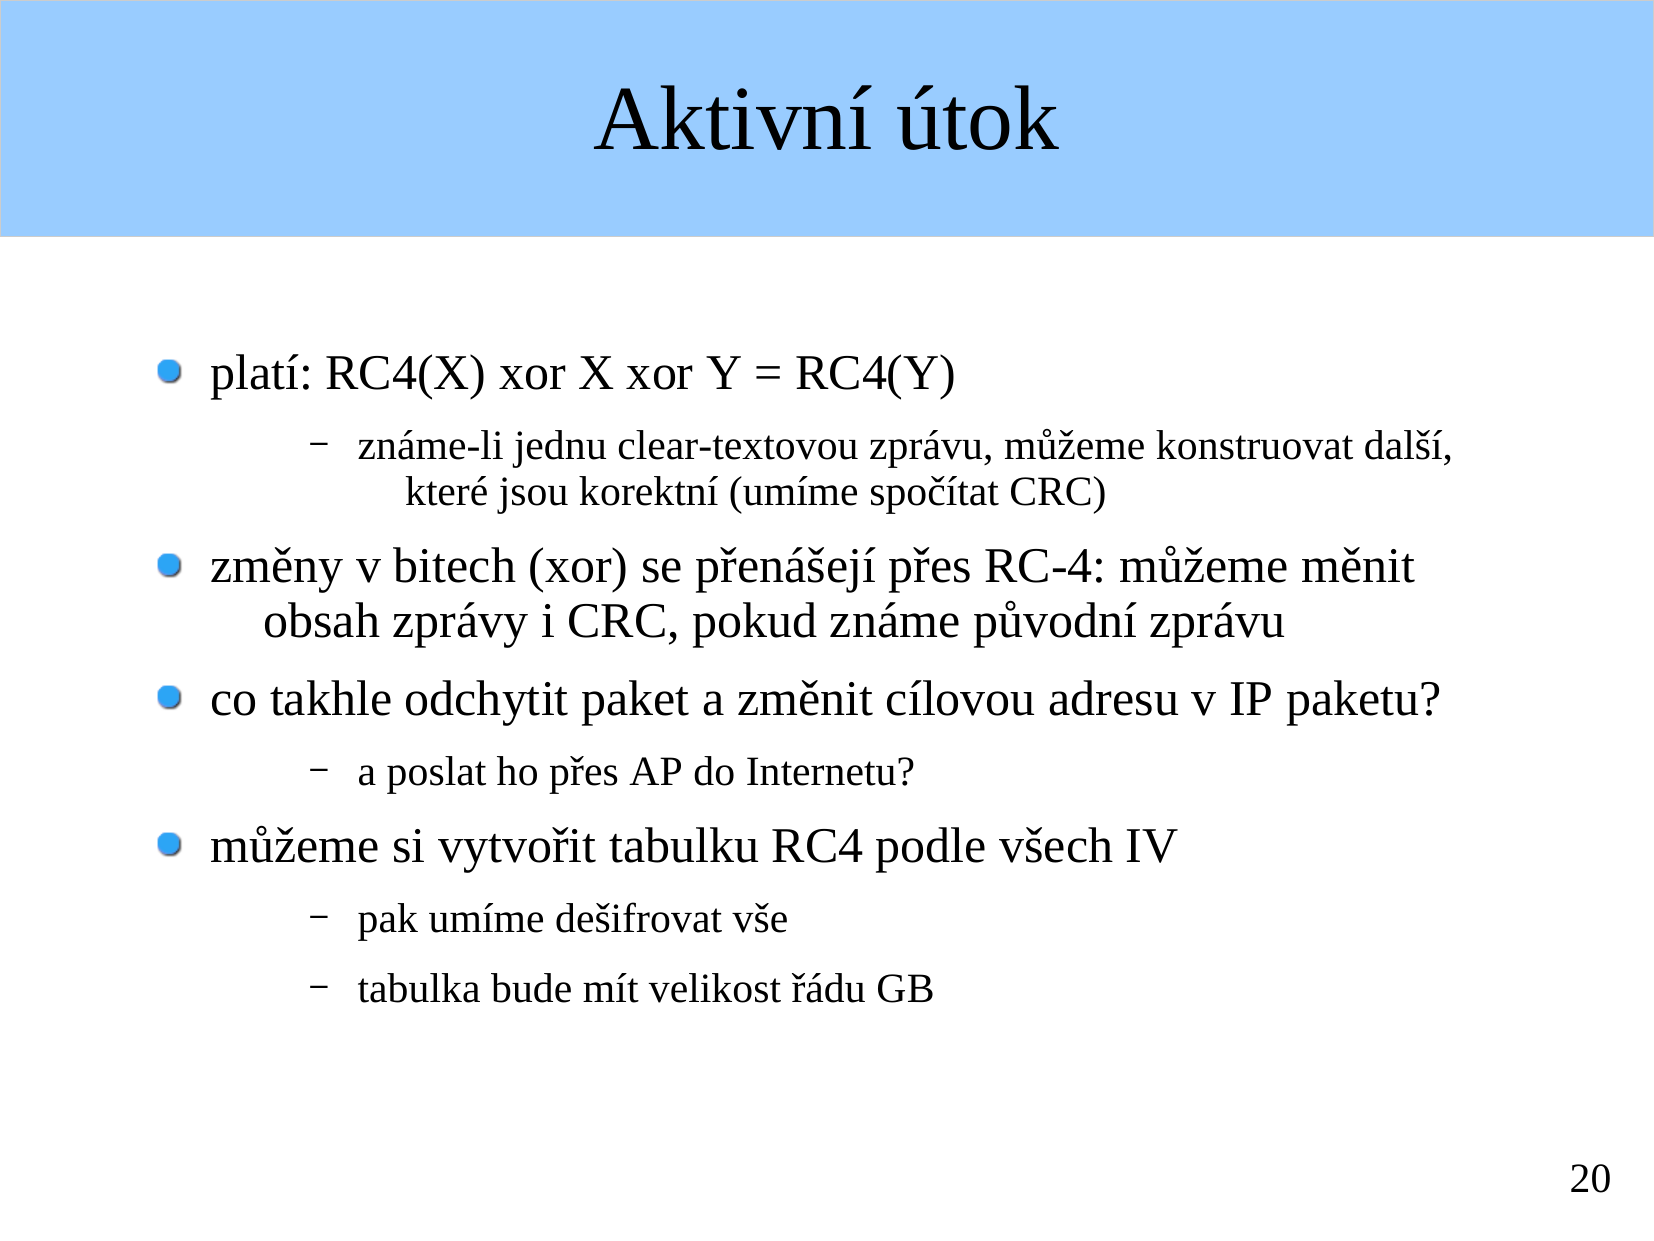

# Aktivní útok
platí: RC4(X) xor X xor Y = RC4(Y)
známe-li jednu clear-textovou zprávu, můžeme konstruovat další, které jsou korektní (umíme spočítat CRC)
změny v bitech (xor) se přenášejí přes RC-4: můžeme měnit obsah zprávy i CRC, pokud známe původní zprávu
co takhle odchytit paket a změnit cílovou adresu v IP paketu?
a poslat ho přes AP do Internetu?
můžeme si vytvořit tabulku RC4 podle všech IV
pak umíme dešifrovat vše
tabulka bude mít velikost řádu GB